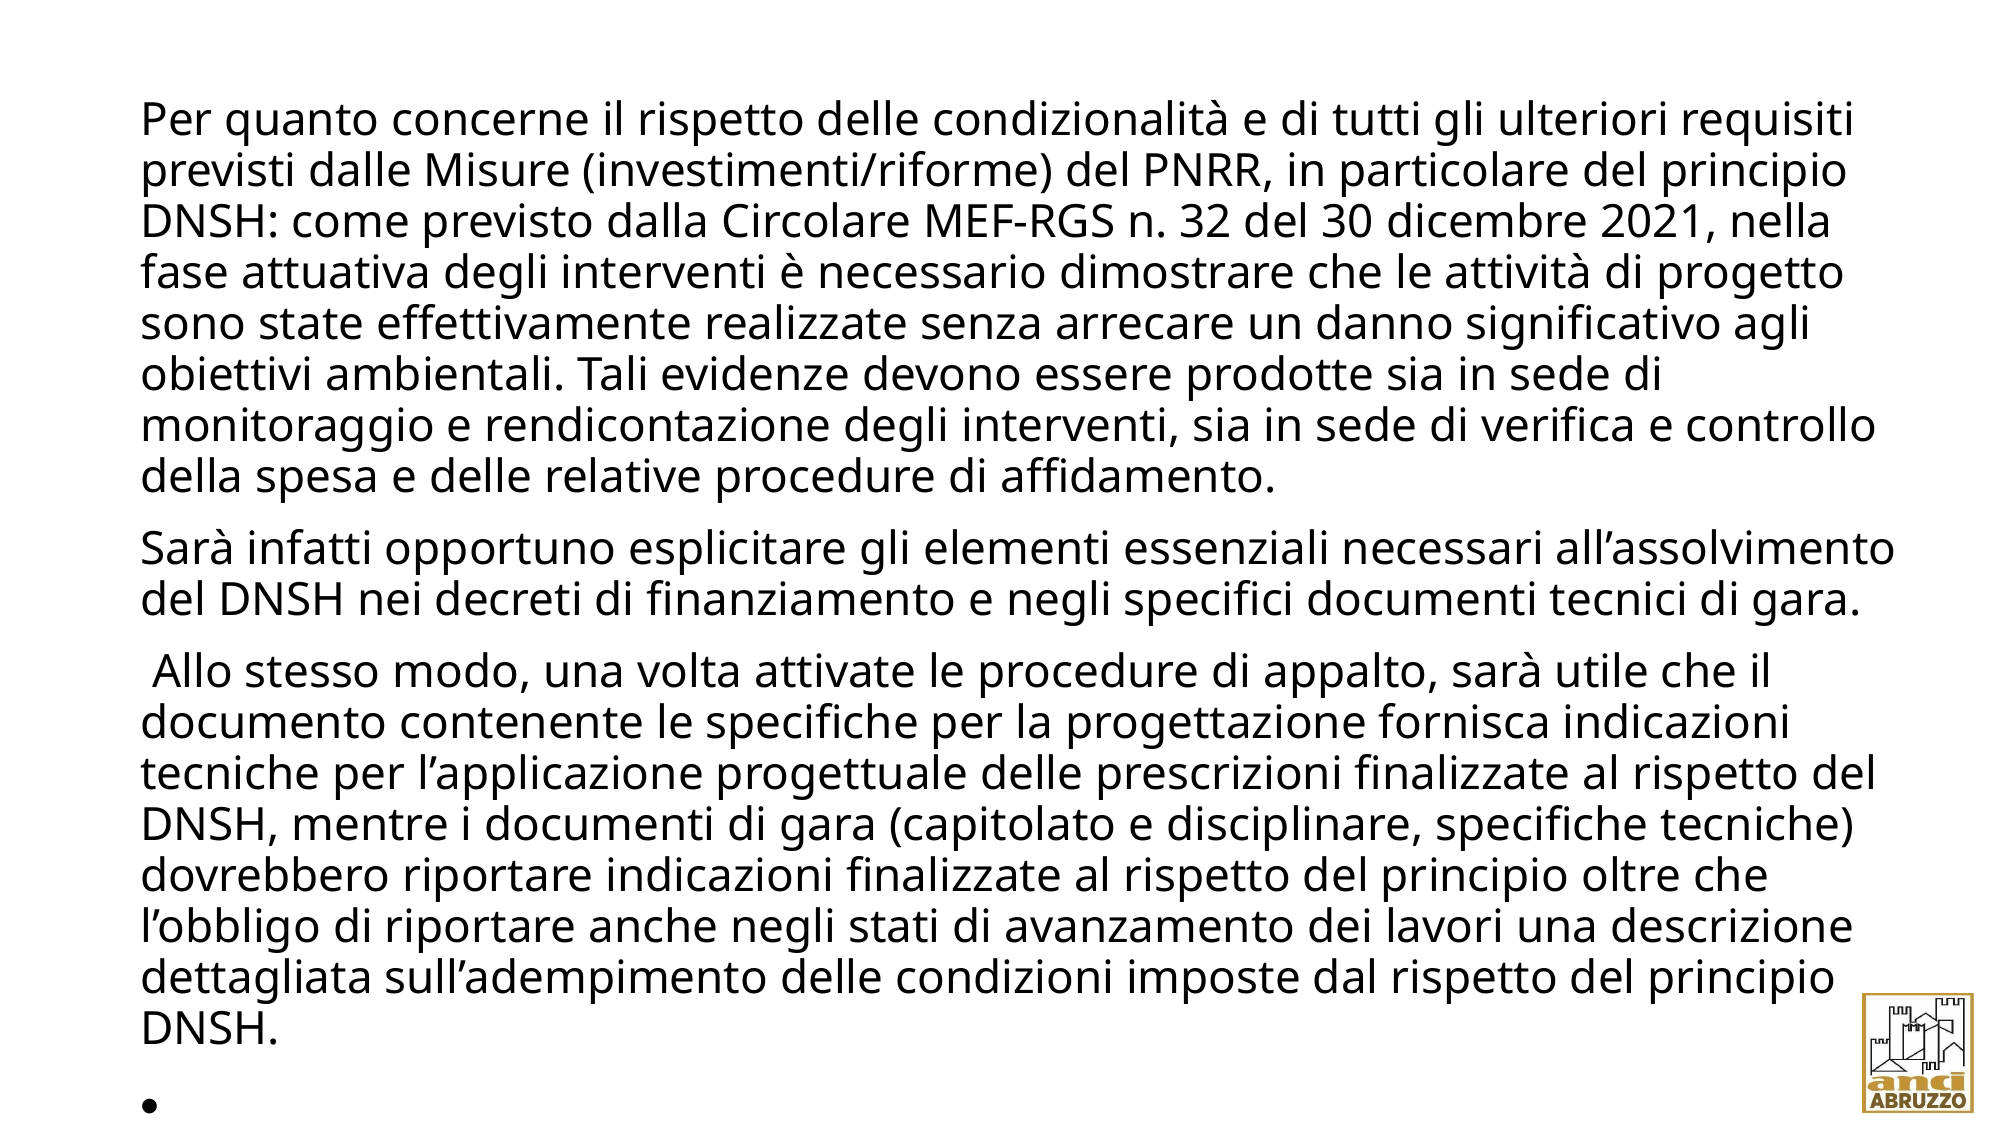

# Per quanto concerne il rispetto delle condizionalità e di tutti gli ulteriori requisiti previsti dalle Misure (investimenti/riforme) del PNRR, in particolare del principio DNSH: come previsto dalla Circolare MEF-RGS n. 32 del 30 dicembre 2021, nella fase attuativa degli interventi è necessario dimostrare che le attività di progetto sono state effettivamente realizzate senza arrecare un danno significativo agli obiettivi ambientali. Tali evidenze devono essere prodotte sia in sede di monitoraggio e rendicontazione degli interventi, sia in sede di verifica e controllo della spesa e delle relative procedure di affidamento.
Sarà infatti opportuno esplicitare gli elementi essenziali necessari all’assolvimento del DNSH nei decreti di finanziamento e negli specifici documenti tecnici di gara.
 Allo stesso modo, una volta attivate le procedure di appalto, sarà utile che il documento contenente le specifiche per la progettazione fornisca indicazioni tecniche per l’applicazione progettuale delle prescrizioni finalizzate al rispetto del DNSH, mentre i documenti di gara (capitolato e disciplinare, specifiche tecniche) dovrebbero riportare indicazioni finalizzate al rispetto del principio oltre che l’obbligo di riportare anche negli stati di avanzamento dei lavori una descrizione dettagliata sull’adempimento delle condizioni imposte dal rispetto del principio DNSH.